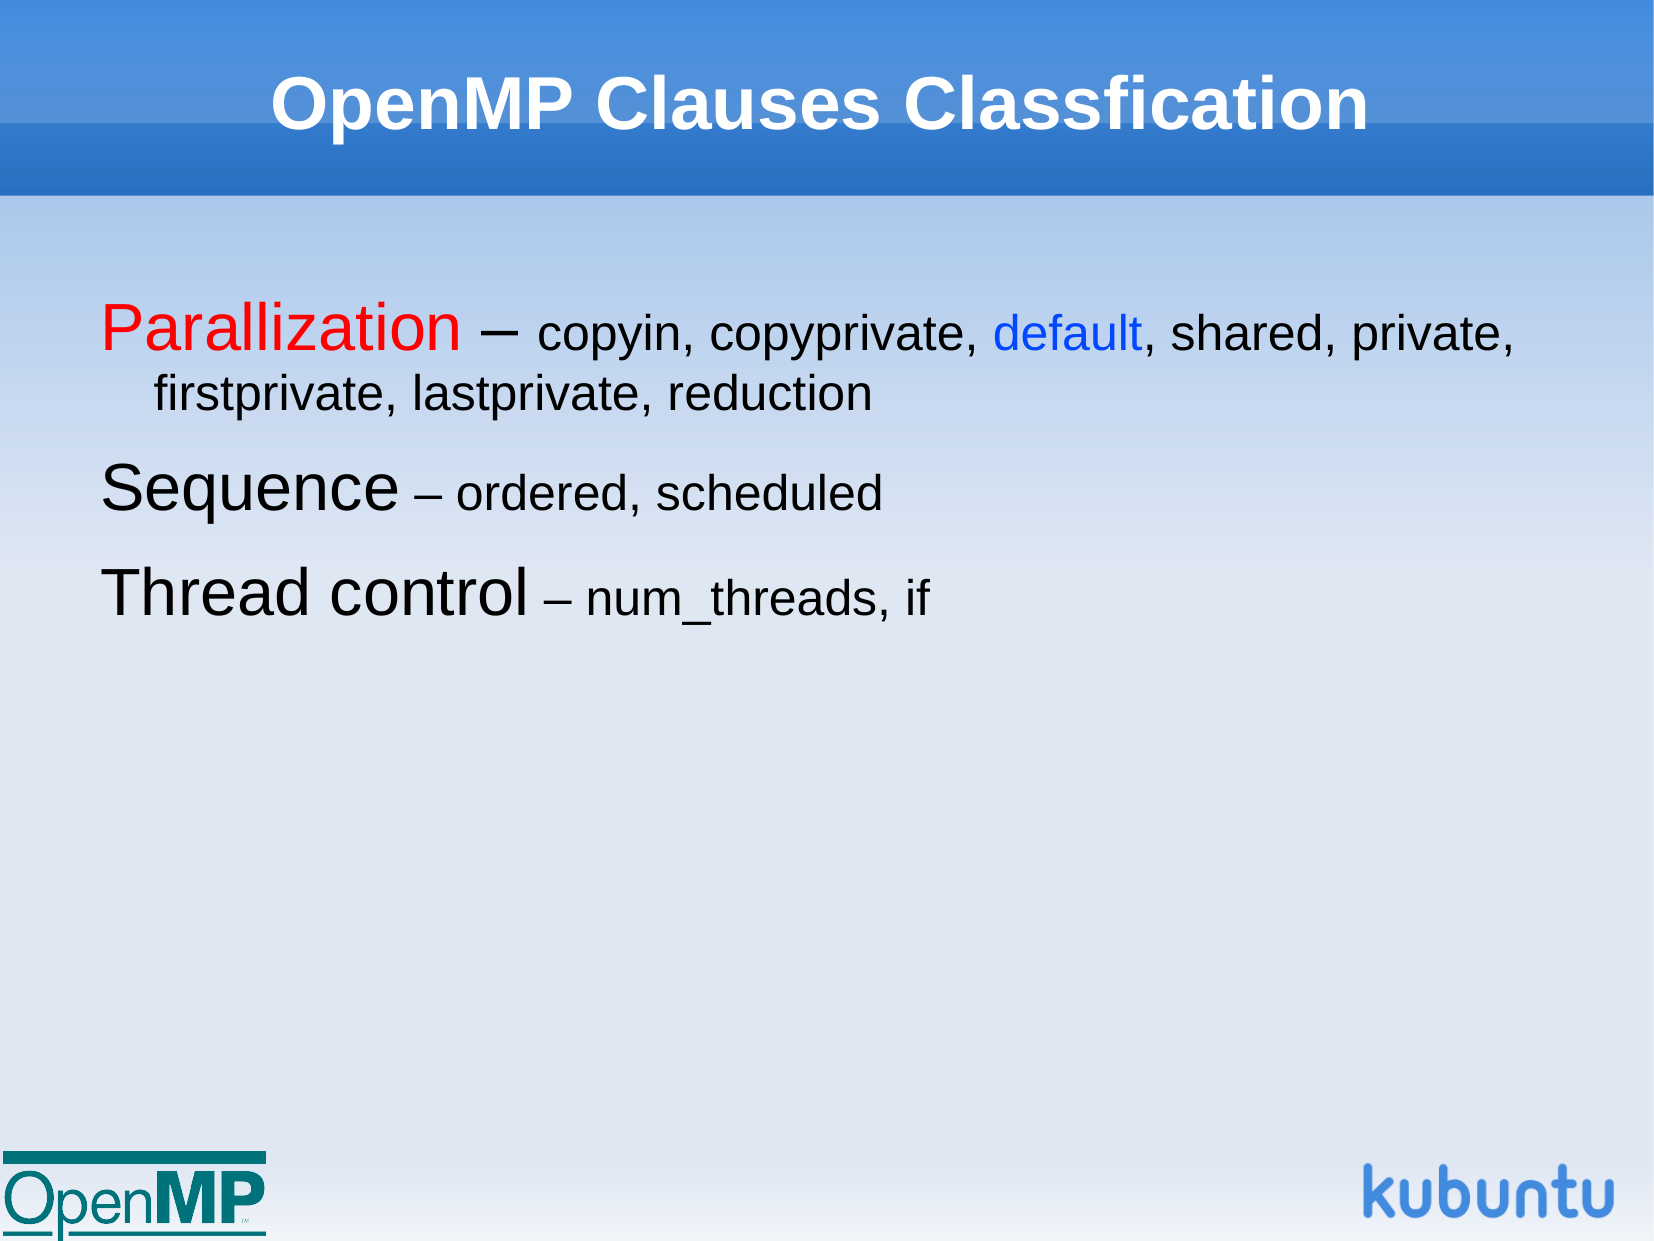

# OpenMP Clauses Classfication
Parallization – copyin, copyprivate, default, shared, private, firstprivate, lastprivate, reduction
Sequence – ordered, scheduled
Thread control – num_threads, if